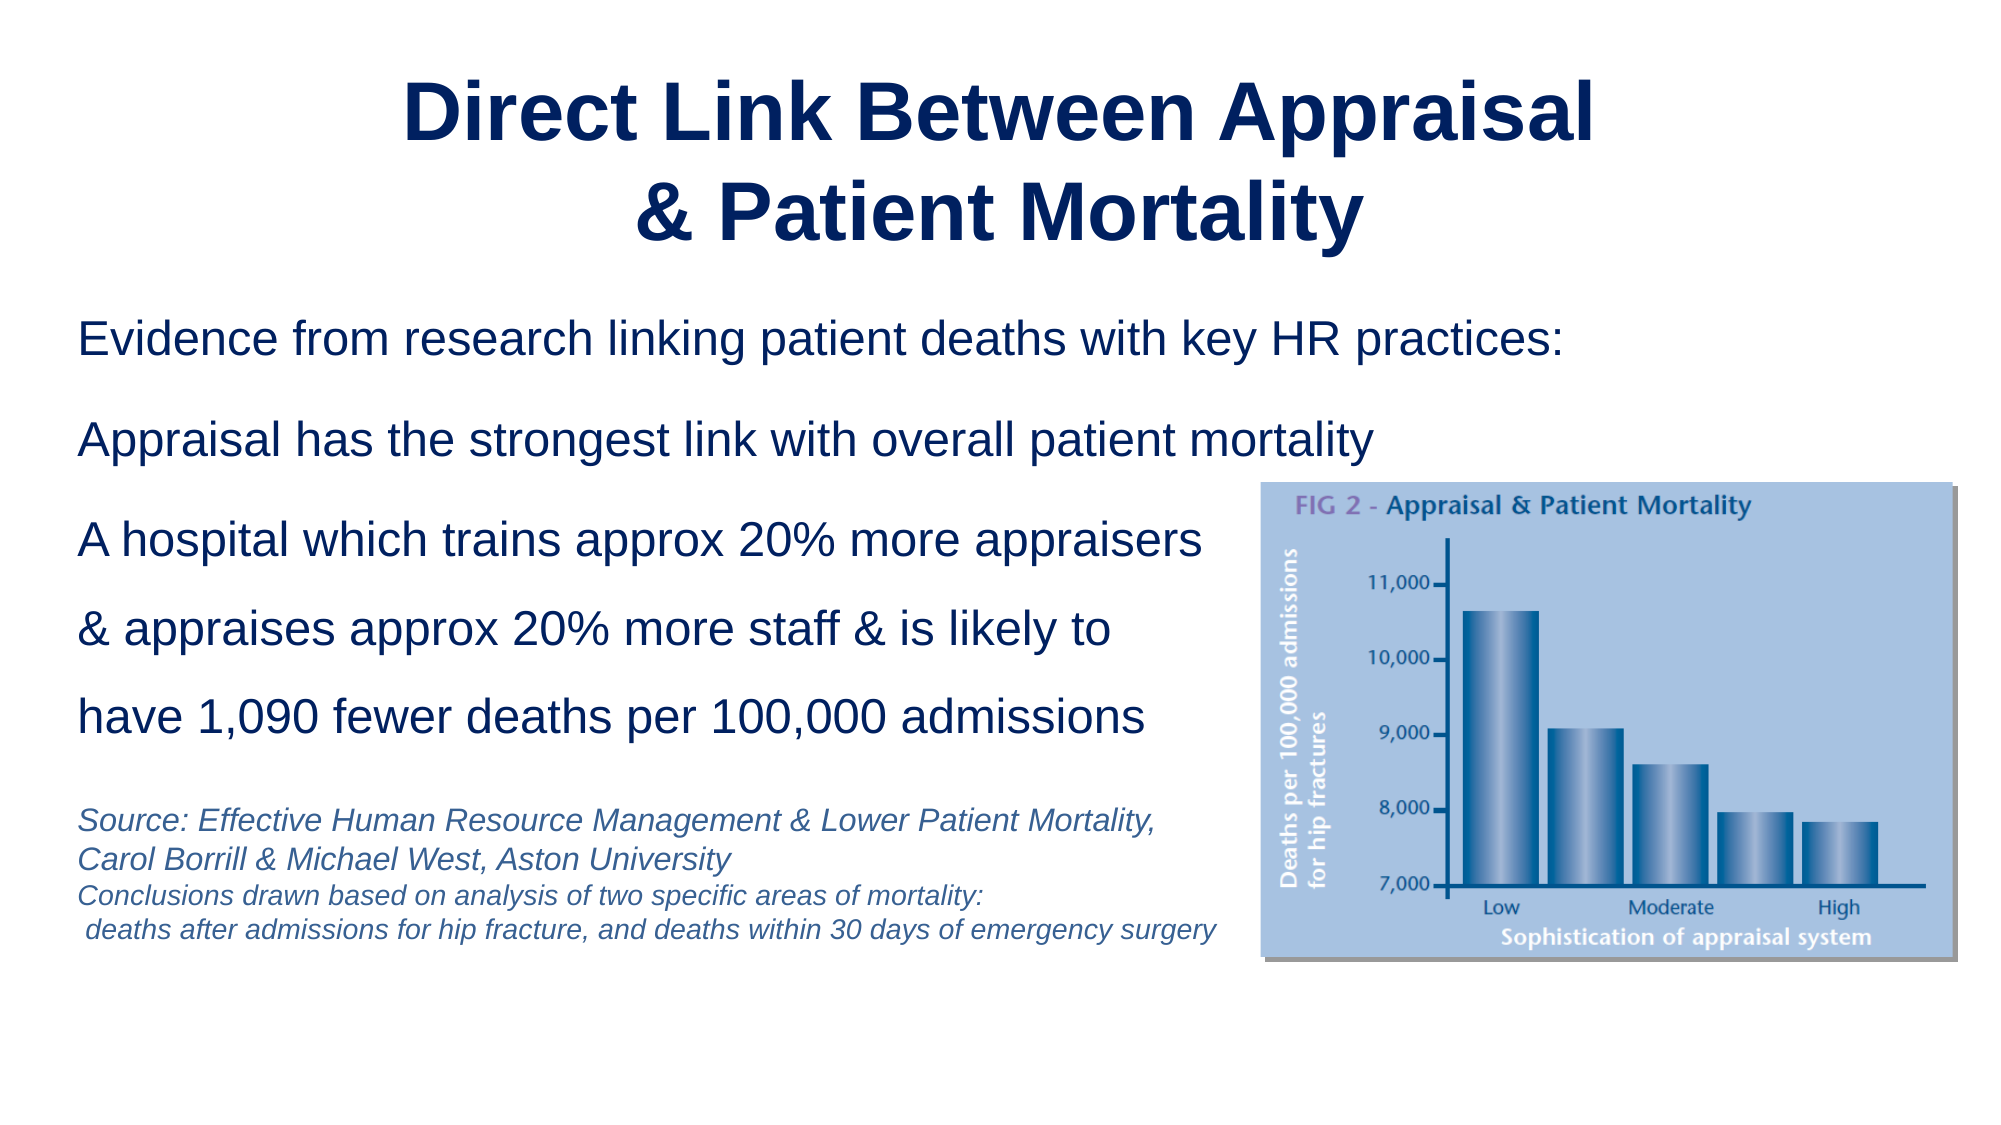

# Direct Link Between Appraisal & Patient Mortality
Evidence from research linking patient deaths with key HR practices:
Appraisal has the strongest link with overall patient mortality
A hospital which trains approx 20% more appraisers
& appraises approx 20% more staff & is likely to
have 1,090 fewer deaths per 100,000 admissions
Source: Effective Human Resource Management & Lower Patient Mortality,
Carol Borrill & Michael West, Aston University
Conclusions drawn based on analysis of two specific areas of mortality:
 deaths after admissions for hip fracture, and deaths within 30 days of emergency surgery